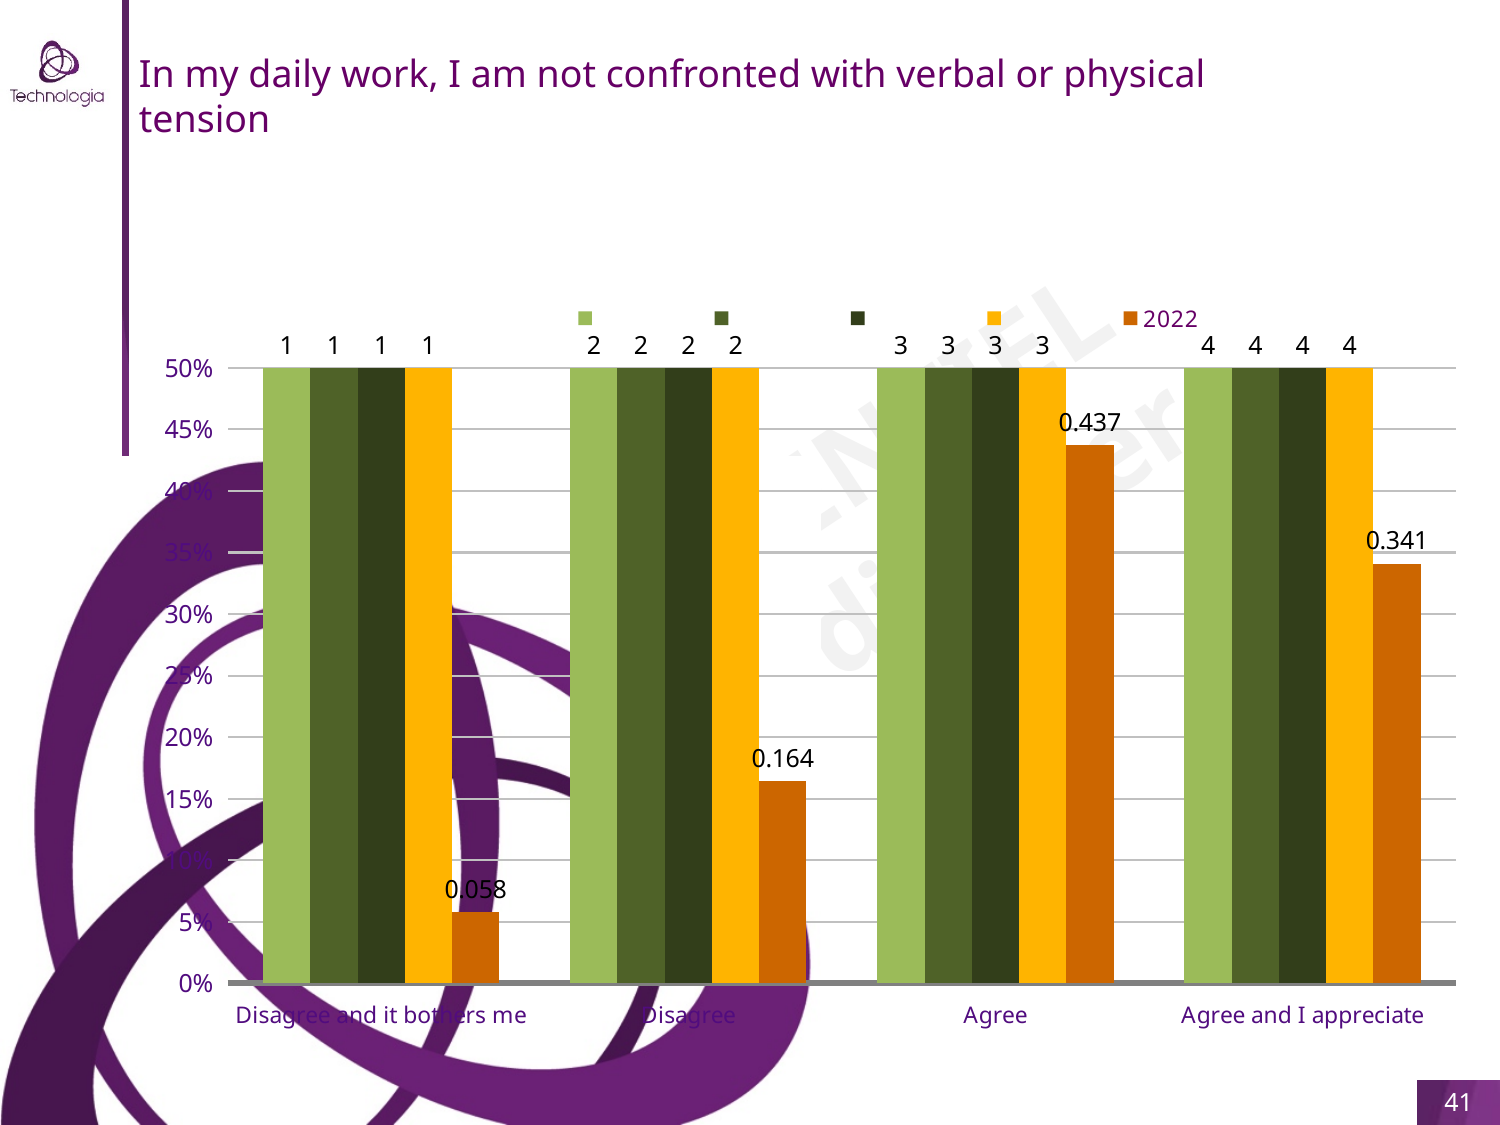

# In my daily work, I am not confronted with verbal or physical tension
[unsupported chart]